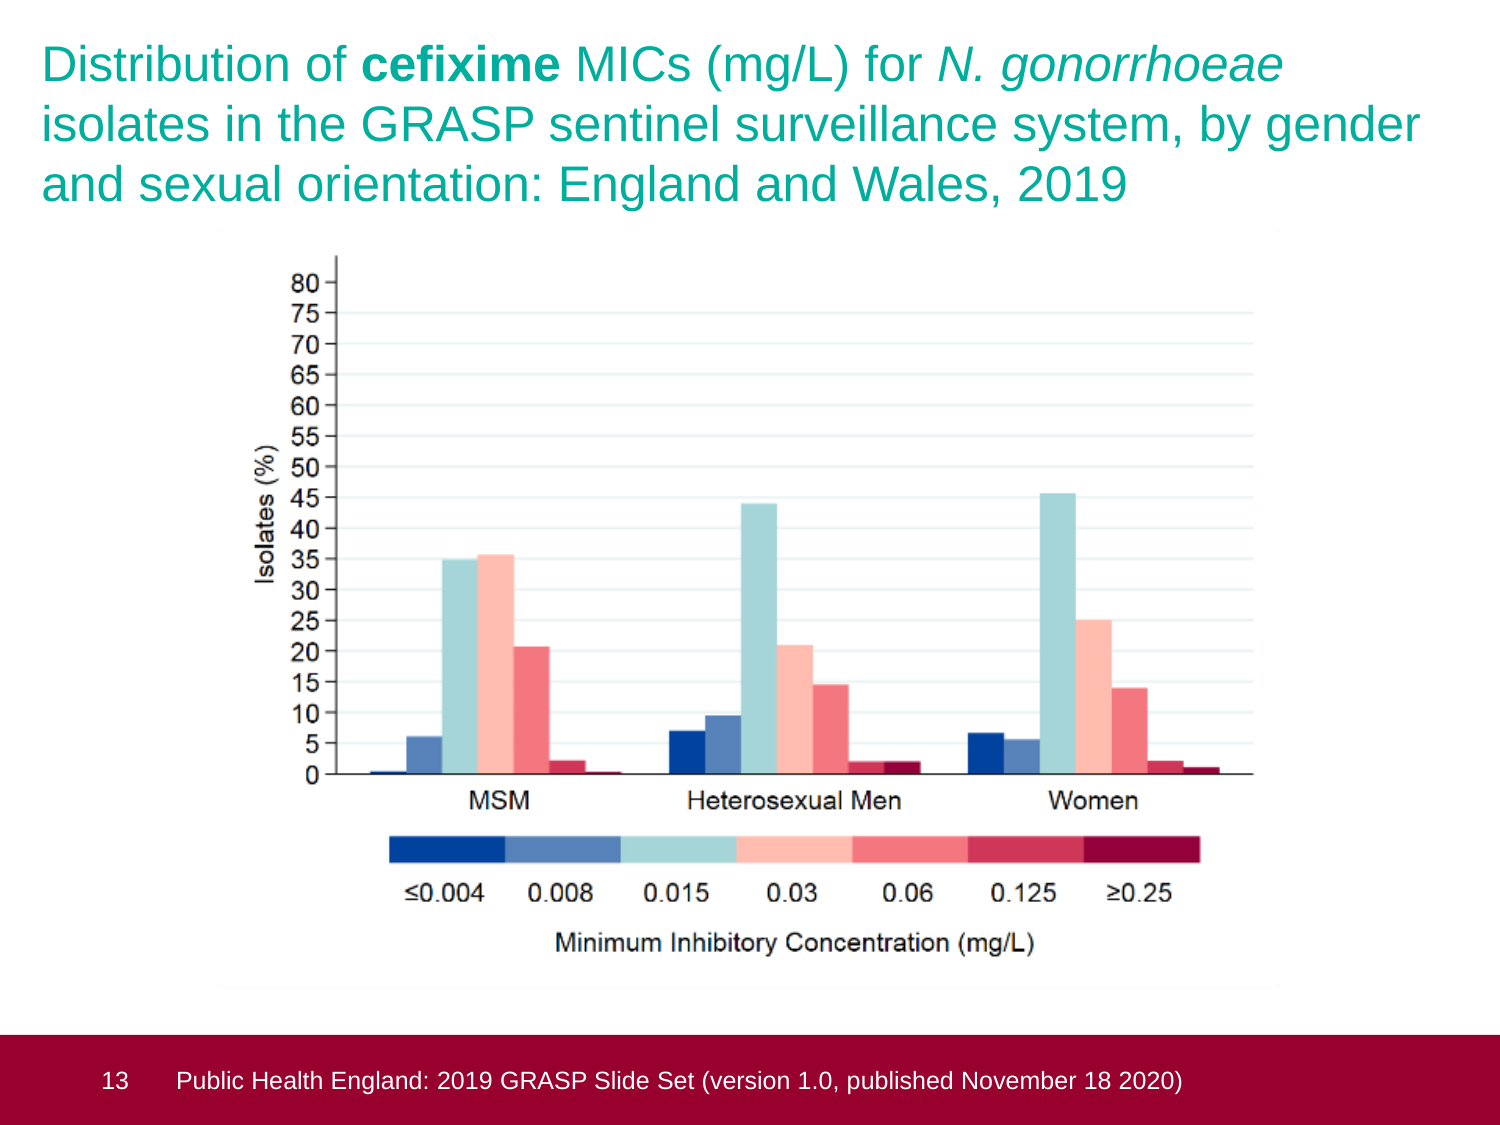

# Distribution of cefixime MICs (mg/L) for N. gonorrhoeae isolates in the GRASP sentinel surveillance system, by gender and sexual orientation: England and Wales, 2019
 5
Public Health England: 2019 GRASP Slide Set (version 1.0, published November 18 2020)